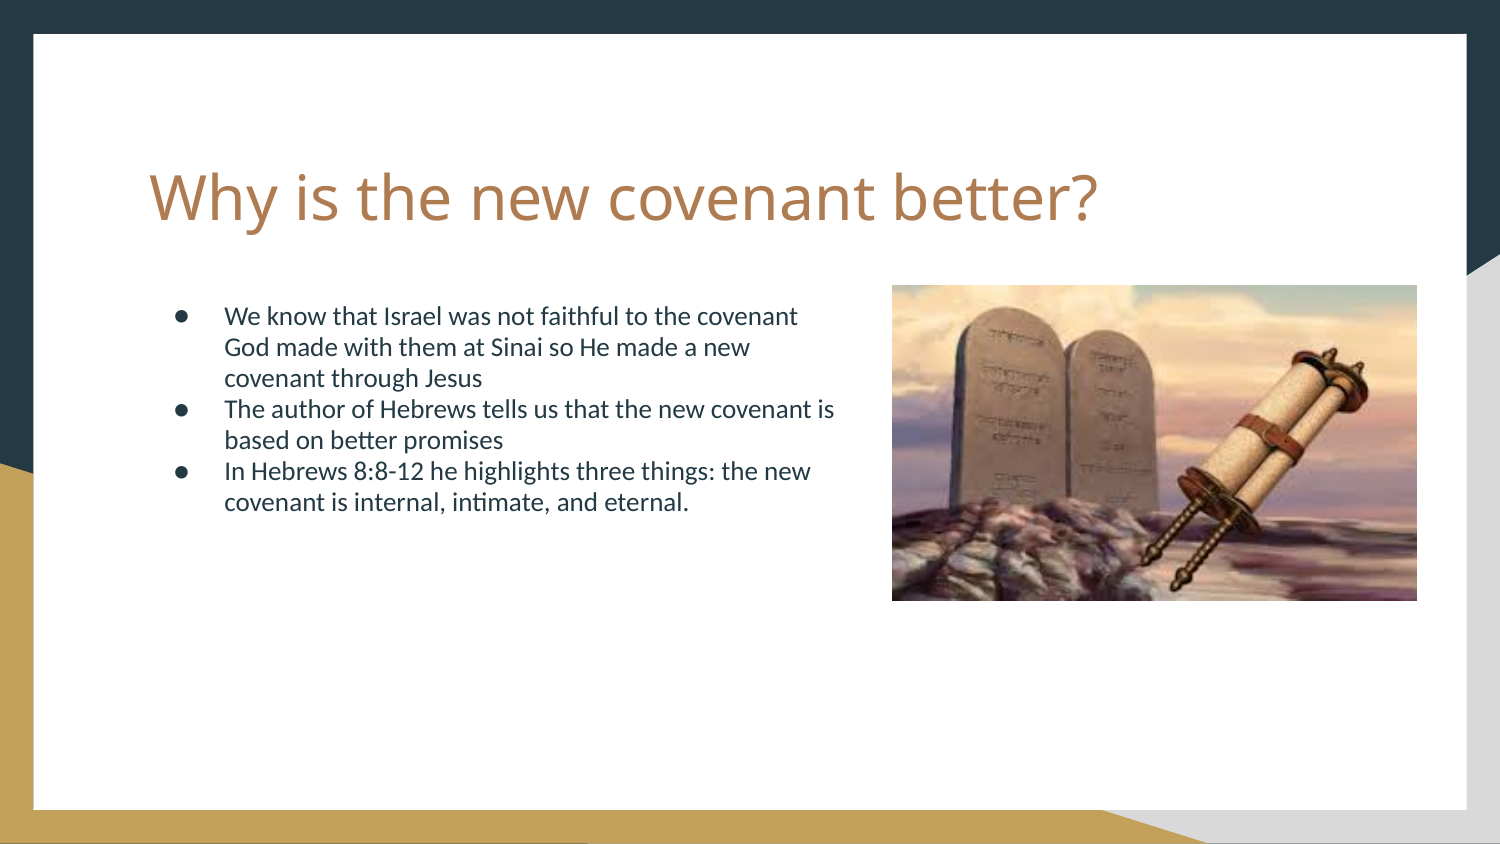

# Why is the new covenant better?
We know that Israel was not faithful to the covenant God made with them at Sinai so He made a new covenant through Jesus
The author of Hebrews tells us that the new covenant is based on better promises
In Hebrews 8:8-12 he highlights three things: the new covenant is internal, intimate, and eternal.